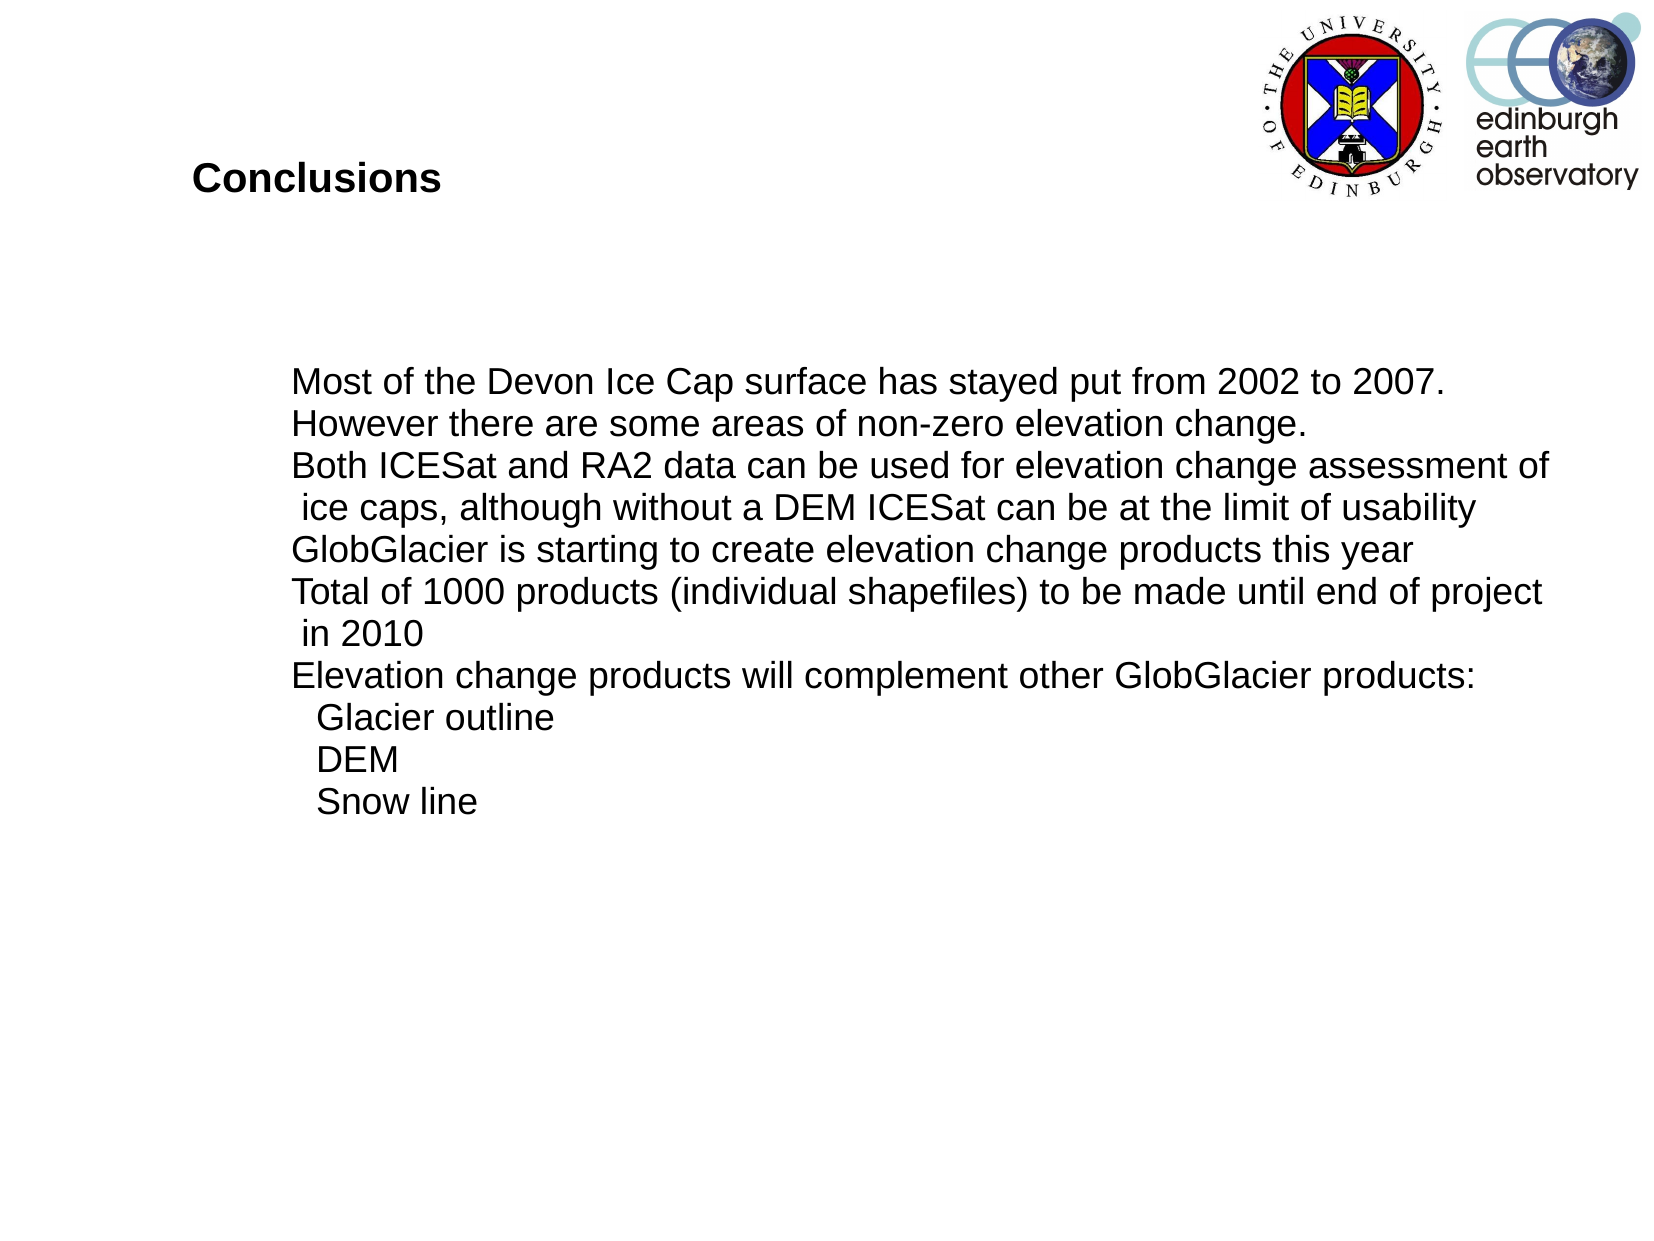

Conclusions
 Most of the Devon Ice Cap surface has stayed put from 2002 to 2007.
 However there are some areas of non-zero elevation change.
 Both ICESat and RA2 data can be used for elevation change assessment of
 ice caps, although without a DEM ICESat can be at the limit of usability
 GlobGlacier is starting to create elevation change products this year
 Total of 1000 products (individual shapefiles) to be made until end of project
 in 2010
 Elevation change products will complement other GlobGlacier products:
Glacier outline
DEM
Snow line